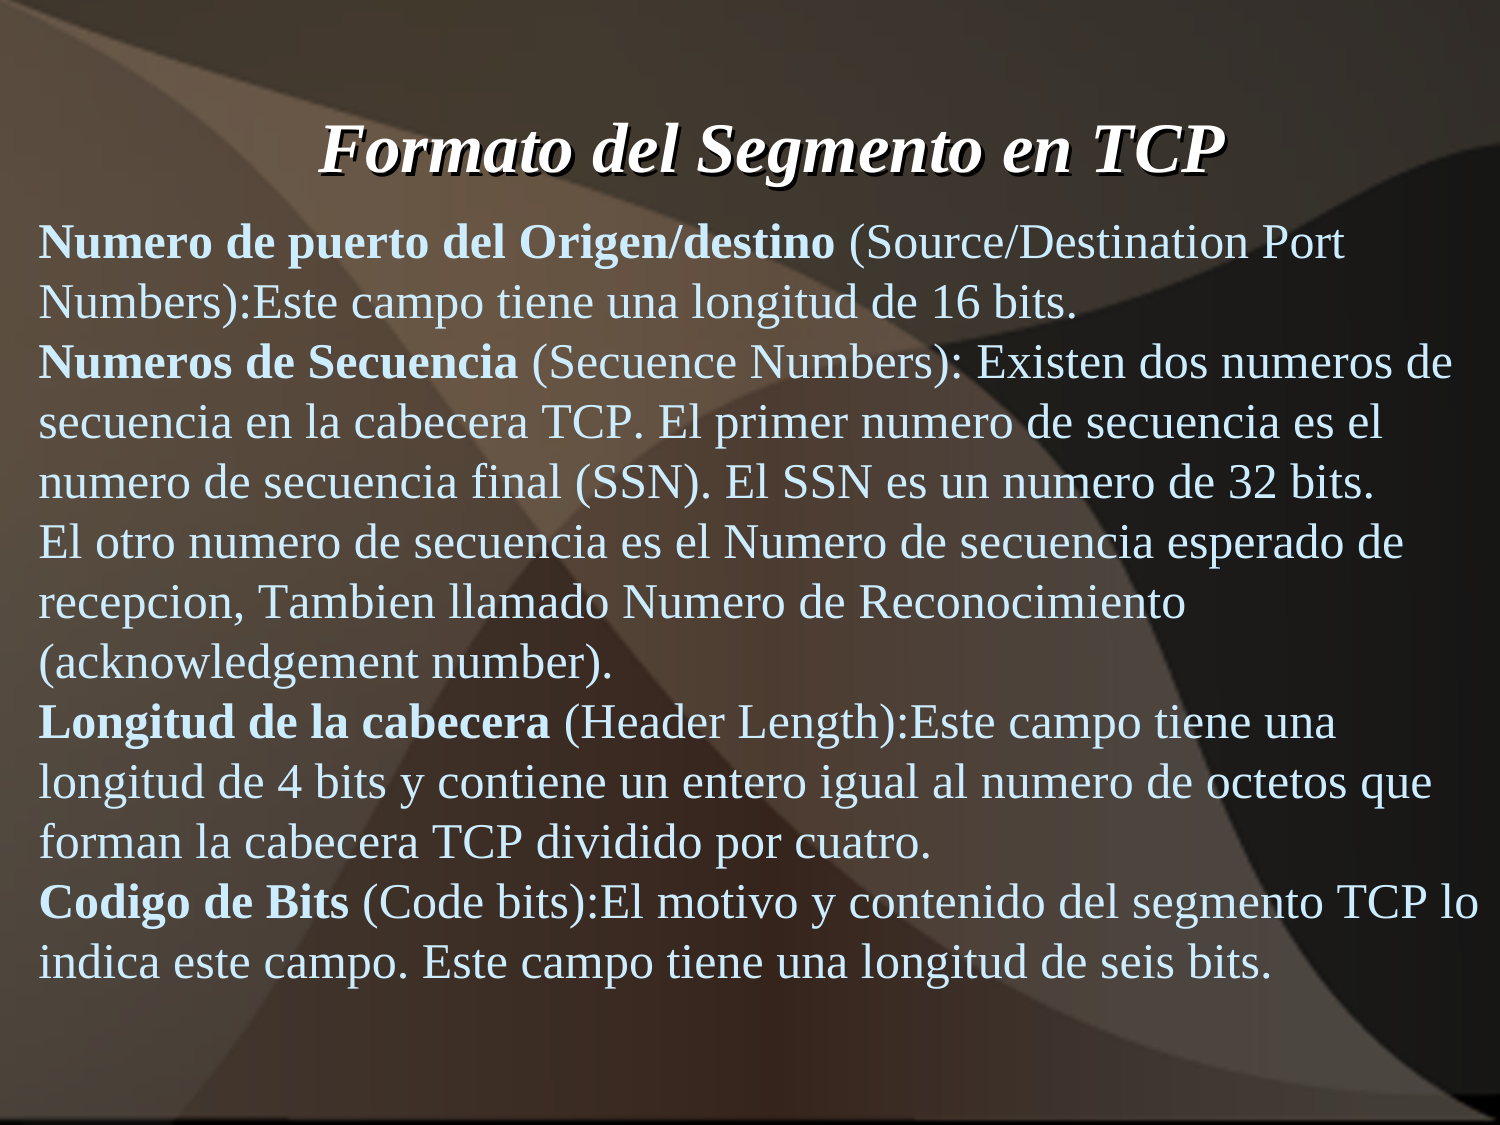

Formato del Segmento en TCP
Numero de puerto del Origen/destino (Source/Destination Port Numbers):Este campo tiene una longitud de 16 bits.
Numeros de Secuencia (Secuence Numbers): Existen dos numeros de secuencia en la cabecera TCP. El primer numero de secuencia es el numero de secuencia final (SSN). El SSN es un numero de 32 bits.
El otro numero de secuencia es el Numero de secuencia esperado de recepcion, Tambien llamado Numero de Reconocimiento (acknowledgement number).
Longitud de la cabecera (Header Length):Este campo tiene una longitud de 4 bits y contiene un entero igual al numero de octetos que forman la cabecera TCP dividido por cuatro.
Codigo de Bits (Code bits):El motivo y contenido del segmento TCP lo indica este campo. Este campo tiene una longitud de seis bits.